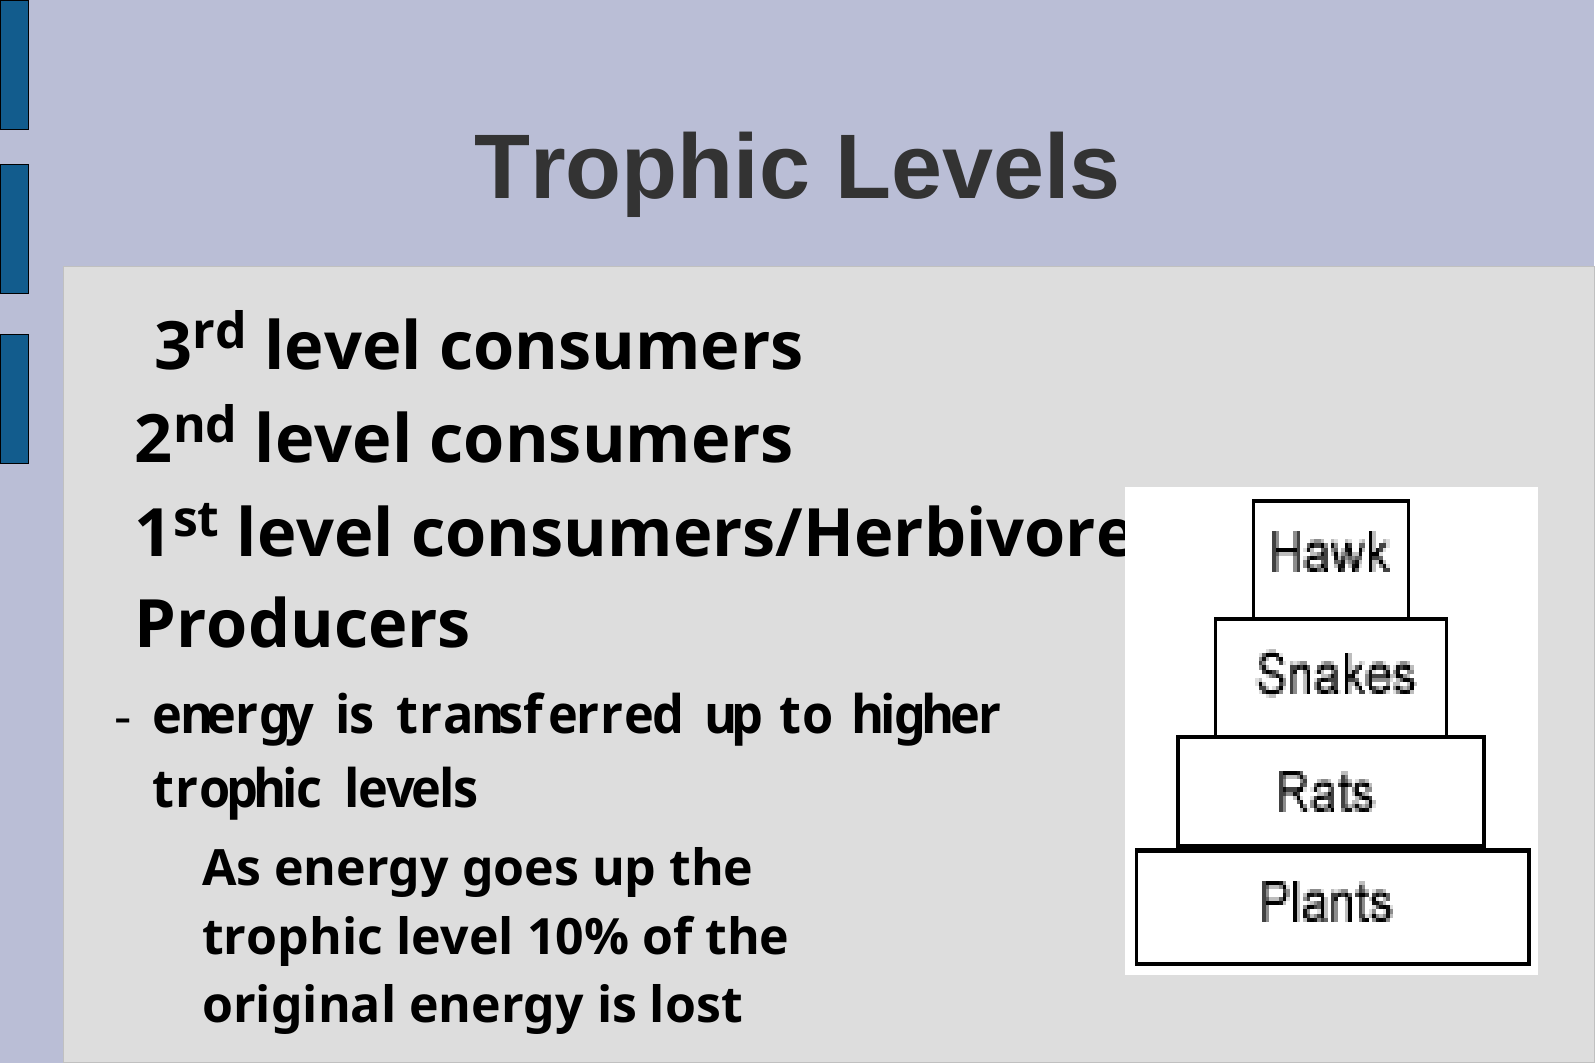

# Trophic Levels
3rd level consumers
2nd level consumers
1st level consumers/Herbivore
Producers
As energy goes up the trophic level 10% of the original energy is lost